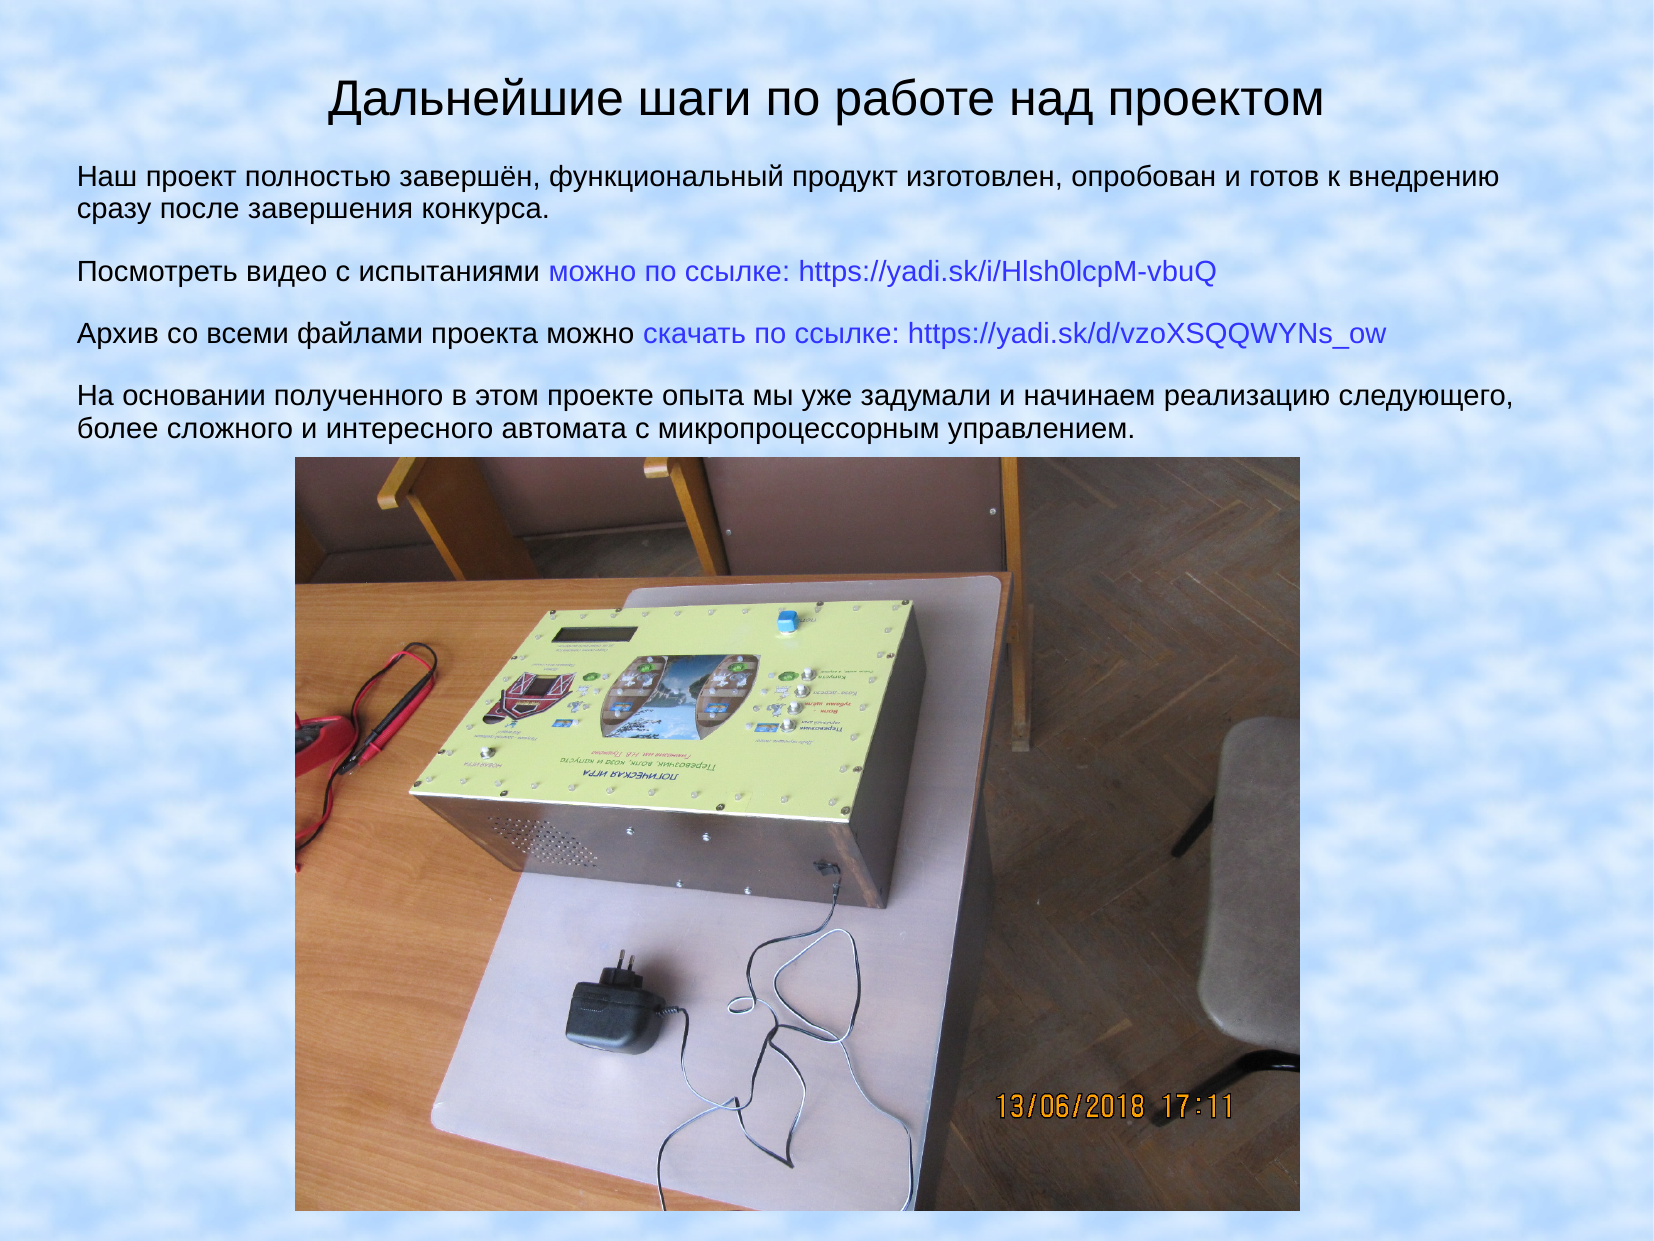

# Дальнейшие шаги по работе над проектом
Наш проект полностью завершён, функциональный продукт изготовлен, опробован и готов к внедрению сразу после завершения конкурса.
Посмотреть видео с испытаниями можно по ссылке: https://yadi.sk/i/Hlsh0lcpM-vbuQ
Архив со всеми файлами проекта можно скачать по ссылке: https://yadi.sk/d/vzoXSQQWYNs_ow
На основании полученного в этом проекте опыта мы уже задумали и начинаем реализацию следующего, более сложного и интересного автомата с микропроцессорным управлением.